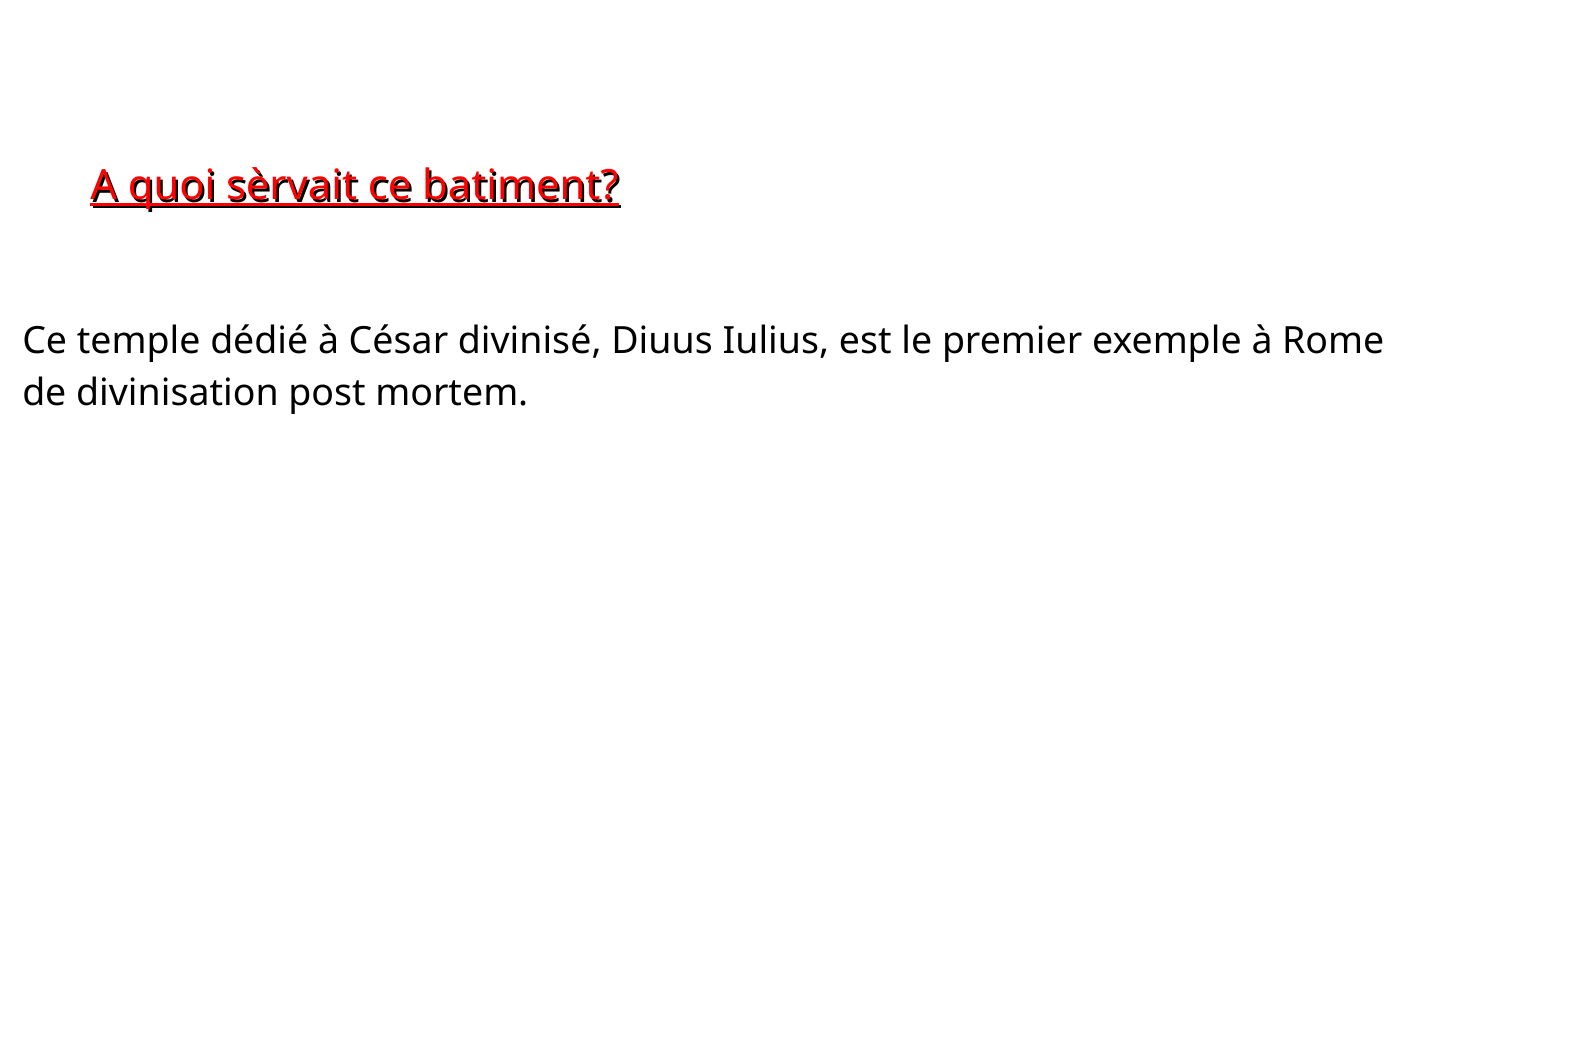

A quoi sèrvait ce batiment?
Ce temple dédié à César divinisé, Diuus Iulius, est le premier exemple à Rome de divinisation post mortem.